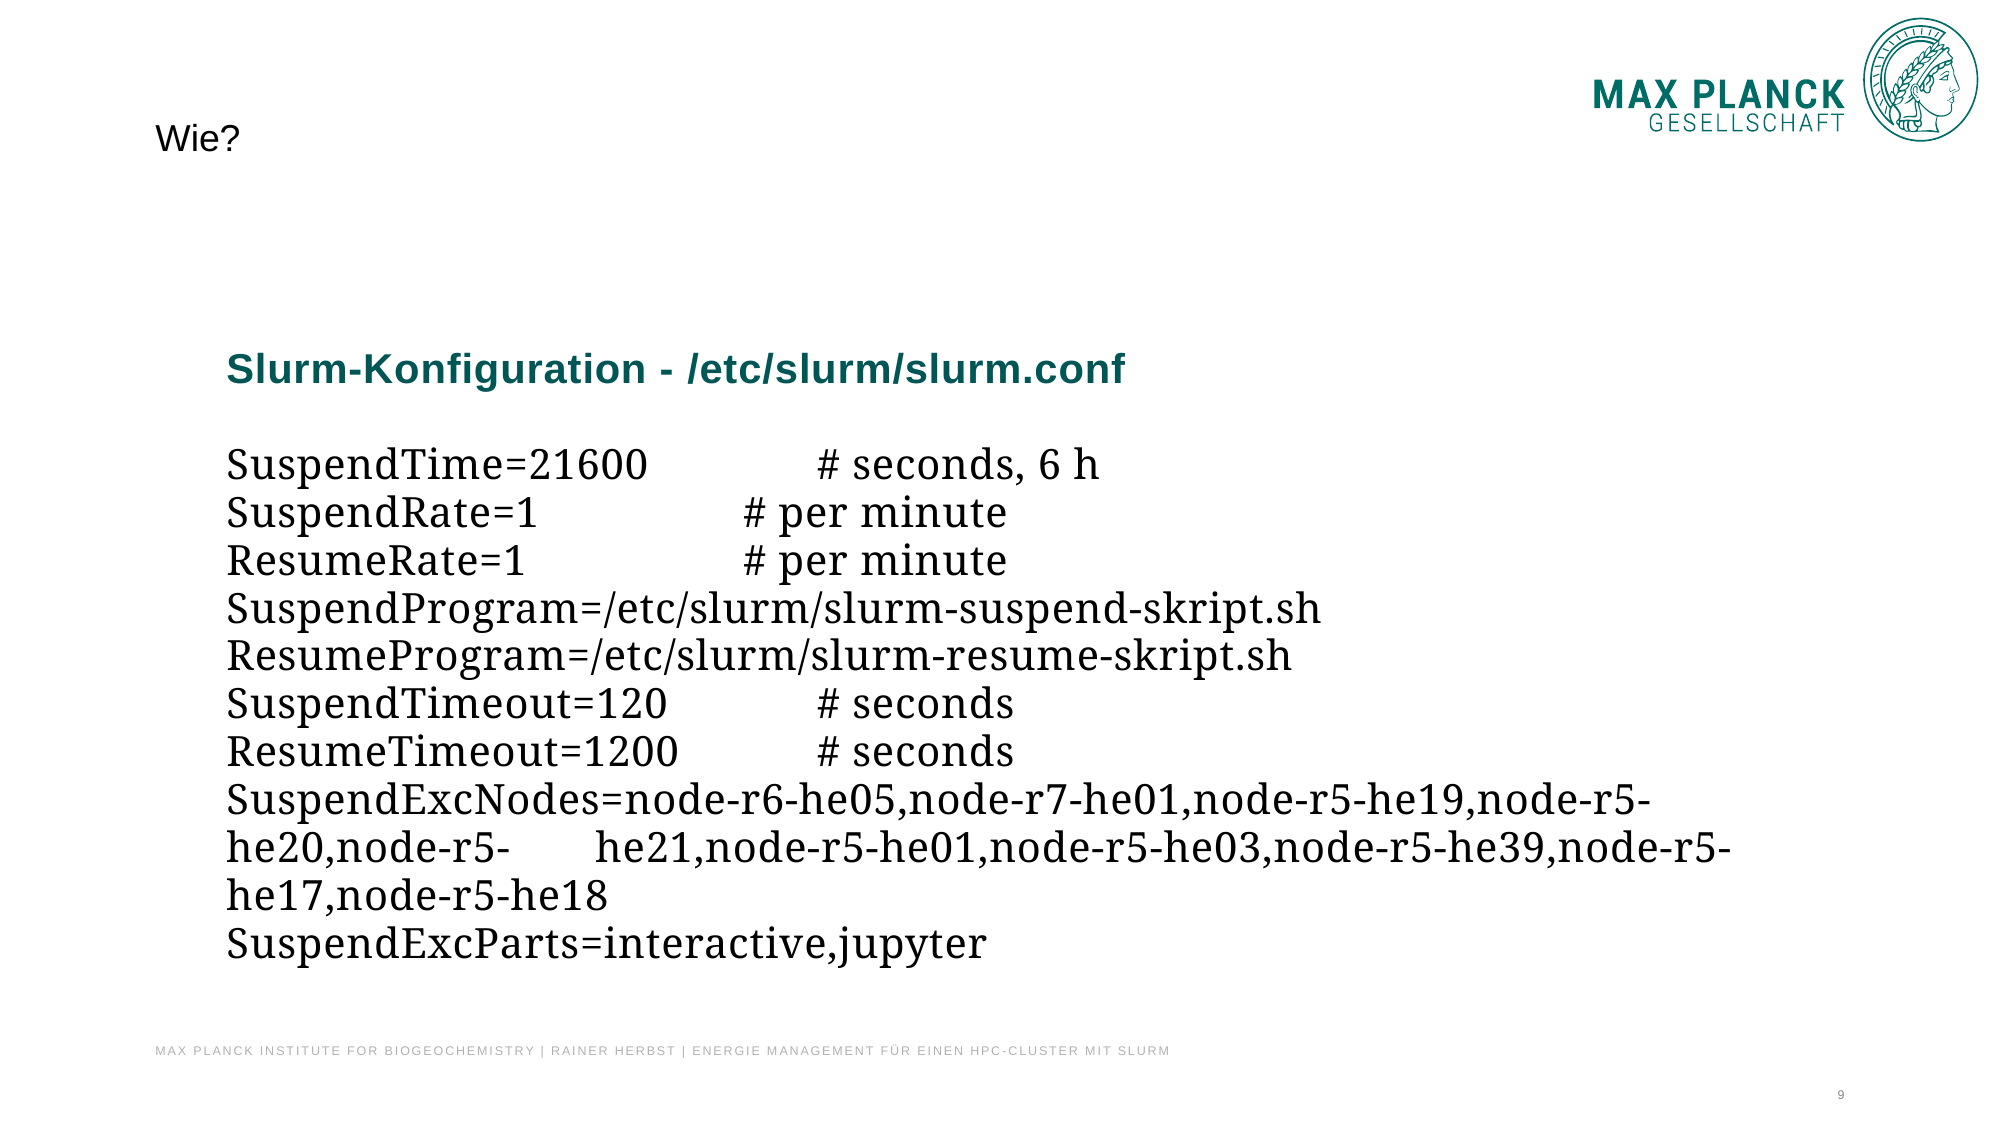

Wie?
# Slurm-Konfiguration - /etc/slurm/slurm.conf
SuspendTime=21600 		# seconds, 6 h
SuspendRate=1 		# per minute
ResumeRate=1 		# per minute
SuspendProgram=/etc/slurm/slurm-suspend-skript.sh
ResumeProgram=/etc/slurm/slurm-resume-skript.sh
SuspendTimeout=120 		# seconds
ResumeTimeout=1200 	# seconds
SuspendExcNodes=node-r6-he05,node-r7-he01,node-r5-he19,node-r5-he20,node-r5-		he21,node-r5-he01,node-r5-he03,node-r5-he39,node-r5-he17,node-r5-he18
SuspendExcParts=interactive,jupyter
Max Planck Institute for Biogeochemistry | Rainer Herbst | Energie Management für einen HPC-Cluster mit Slurm